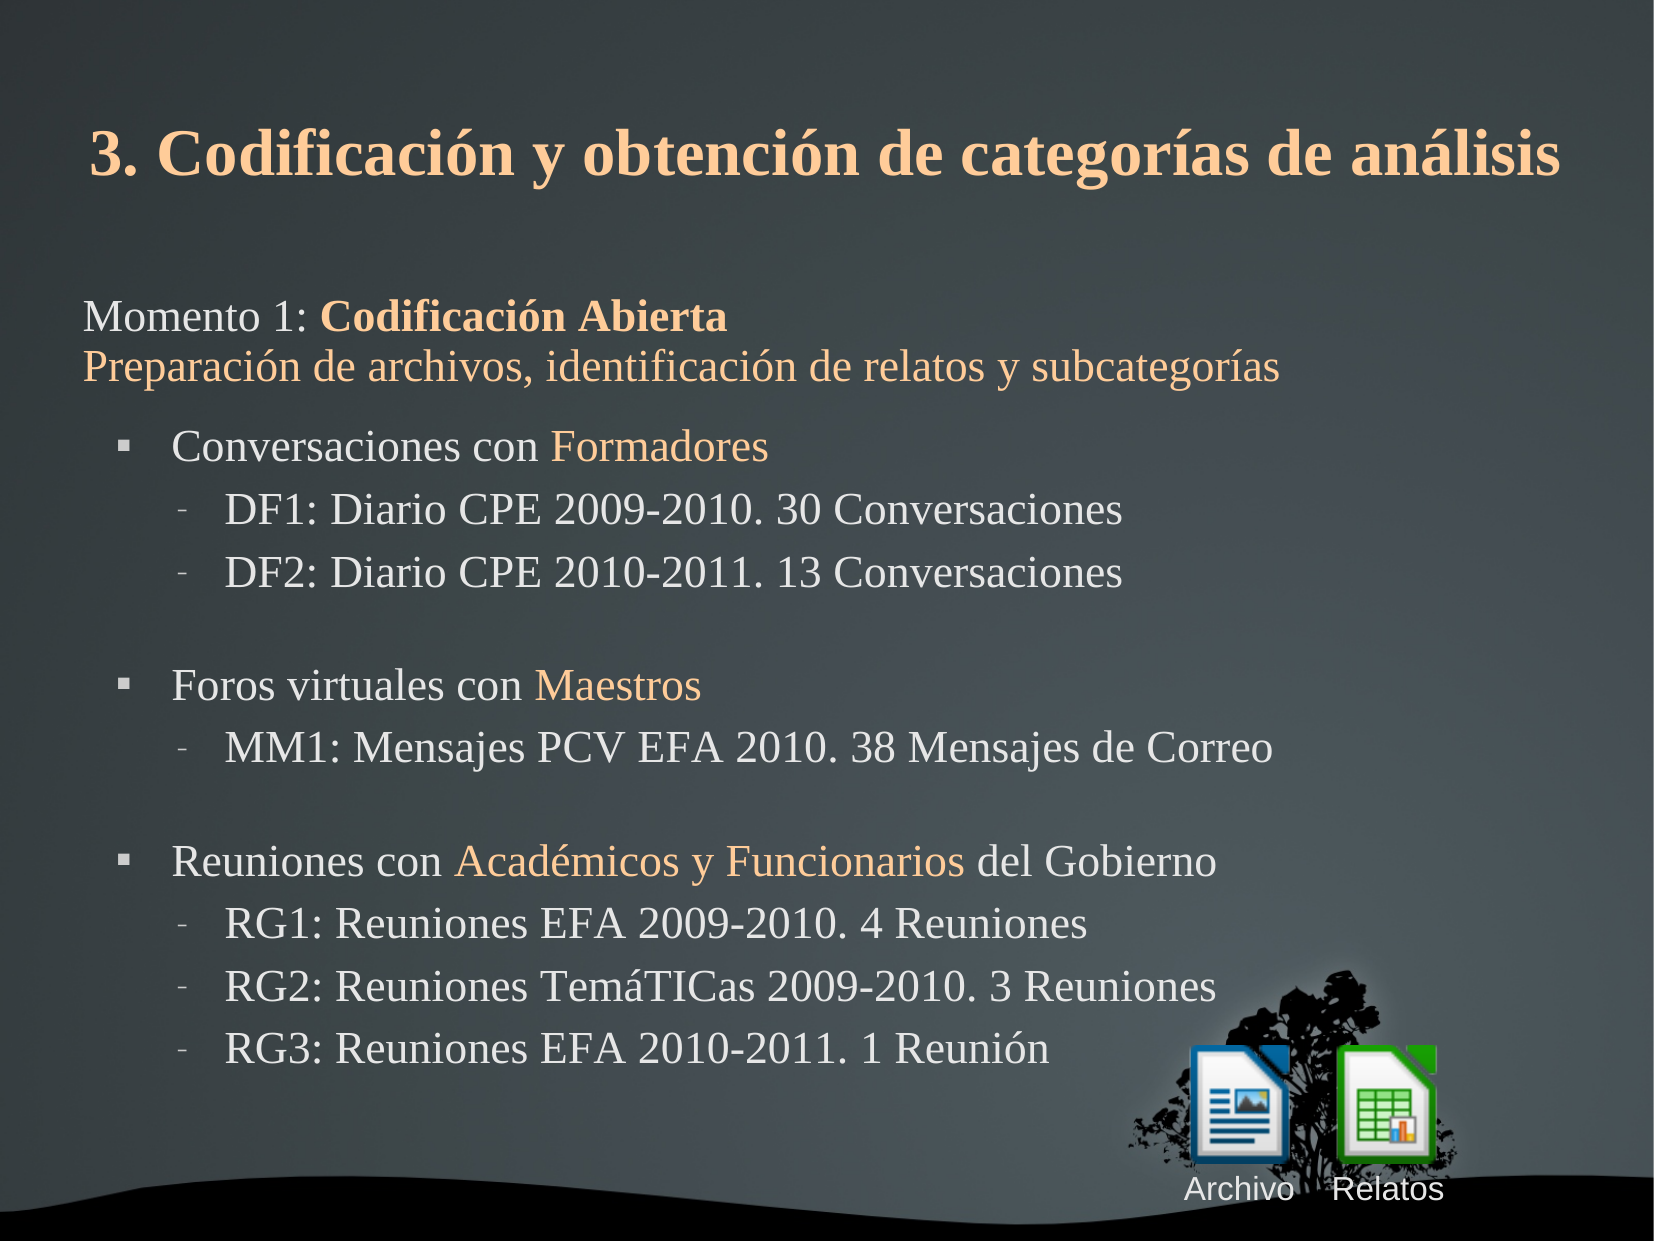

# 3. Codificación y obtención de categorías de análisis
Momento 1: Codificación Abierta
Preparación de archivos, identificación de relatos y subcategorías
Conversaciones con Formadores
DF1: Diario CPE 2009-2010. 30 Conversaciones
DF2: Diario CPE 2010-2011. 13 Conversaciones
Foros virtuales con Maestros
MM1: Mensajes PCV EFA 2010. 38 Mensajes de Correo
Reuniones con Académicos y Funcionarios del Gobierno
RG1: Reuniones EFA 2009-2010. 4 Reuniones
RG2: Reuniones TemáTICas 2009-2010. 3 Reuniones
RG3: Reuniones EFA 2010-2011. 1 Reunión
Archivo
Relatos